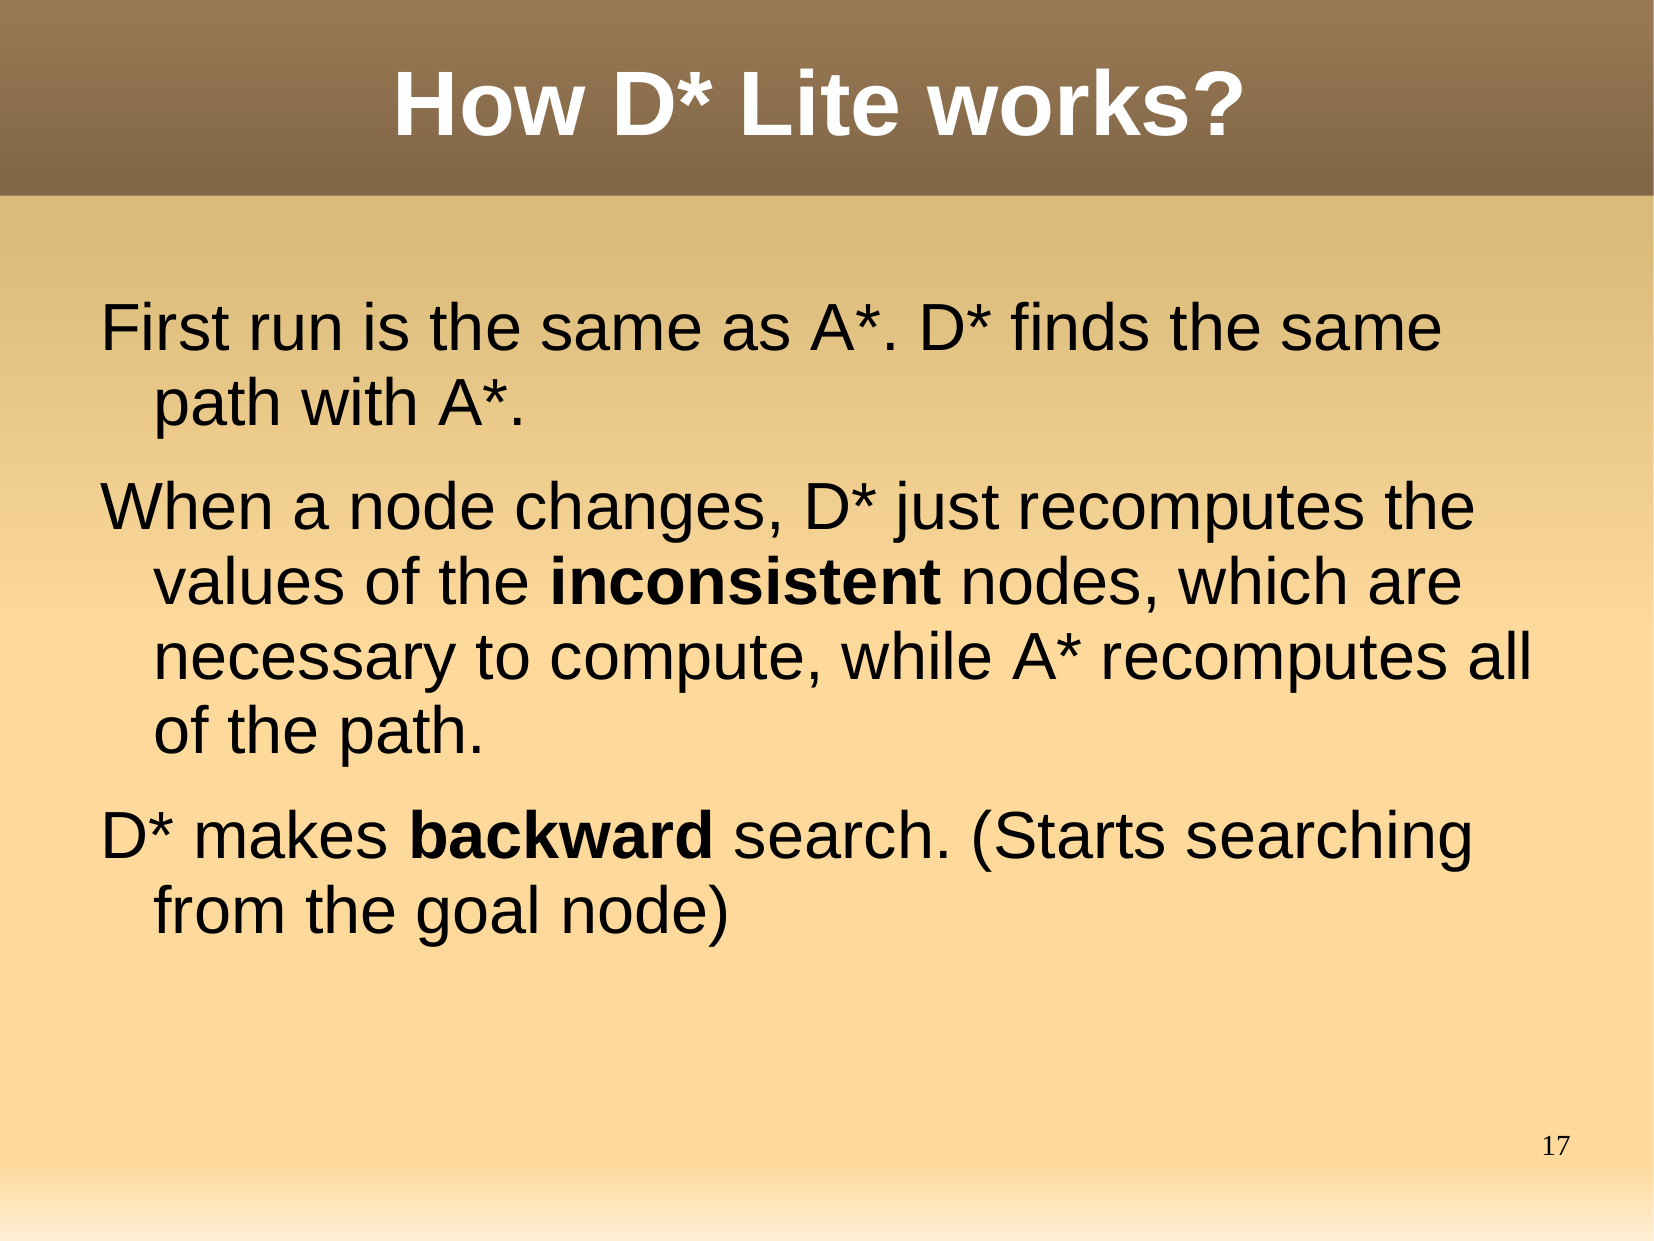

# How D* Lite works?
First run is the same as A*. D* finds the same path with A*.
When a node changes, D* just recomputes the values of the inconsistent nodes, which are necessary to compute, while A* recomputes all of the path.
D* makes backward search. (Starts searching from the goal node)
17